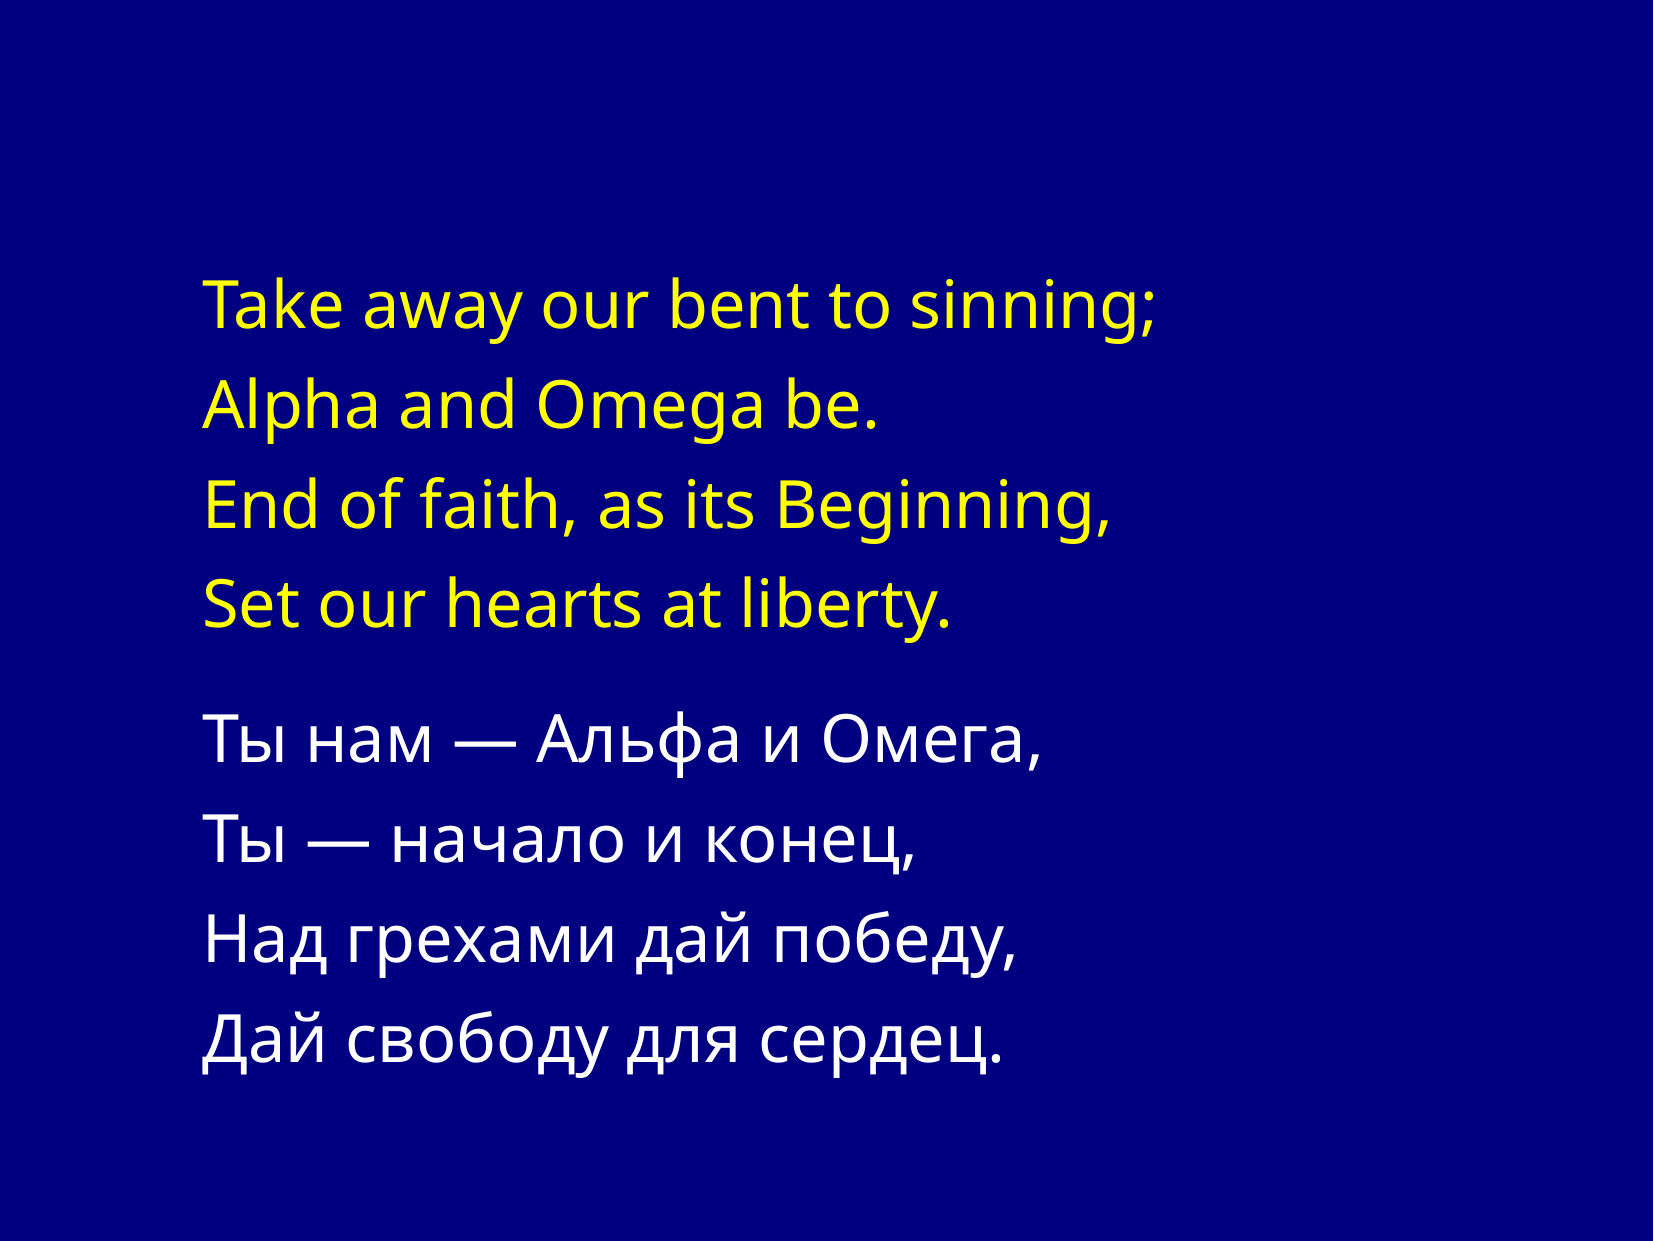

Take away our bent to sinning;
	Alpha and Omega be.
	End of faith, as its Beginning,
	Set our hearts at liberty.
	Ты нам — Альфа и Омега,
	Ты — начало и конец,
	Над грехами дай победу,
	Дай свободу для сердец.